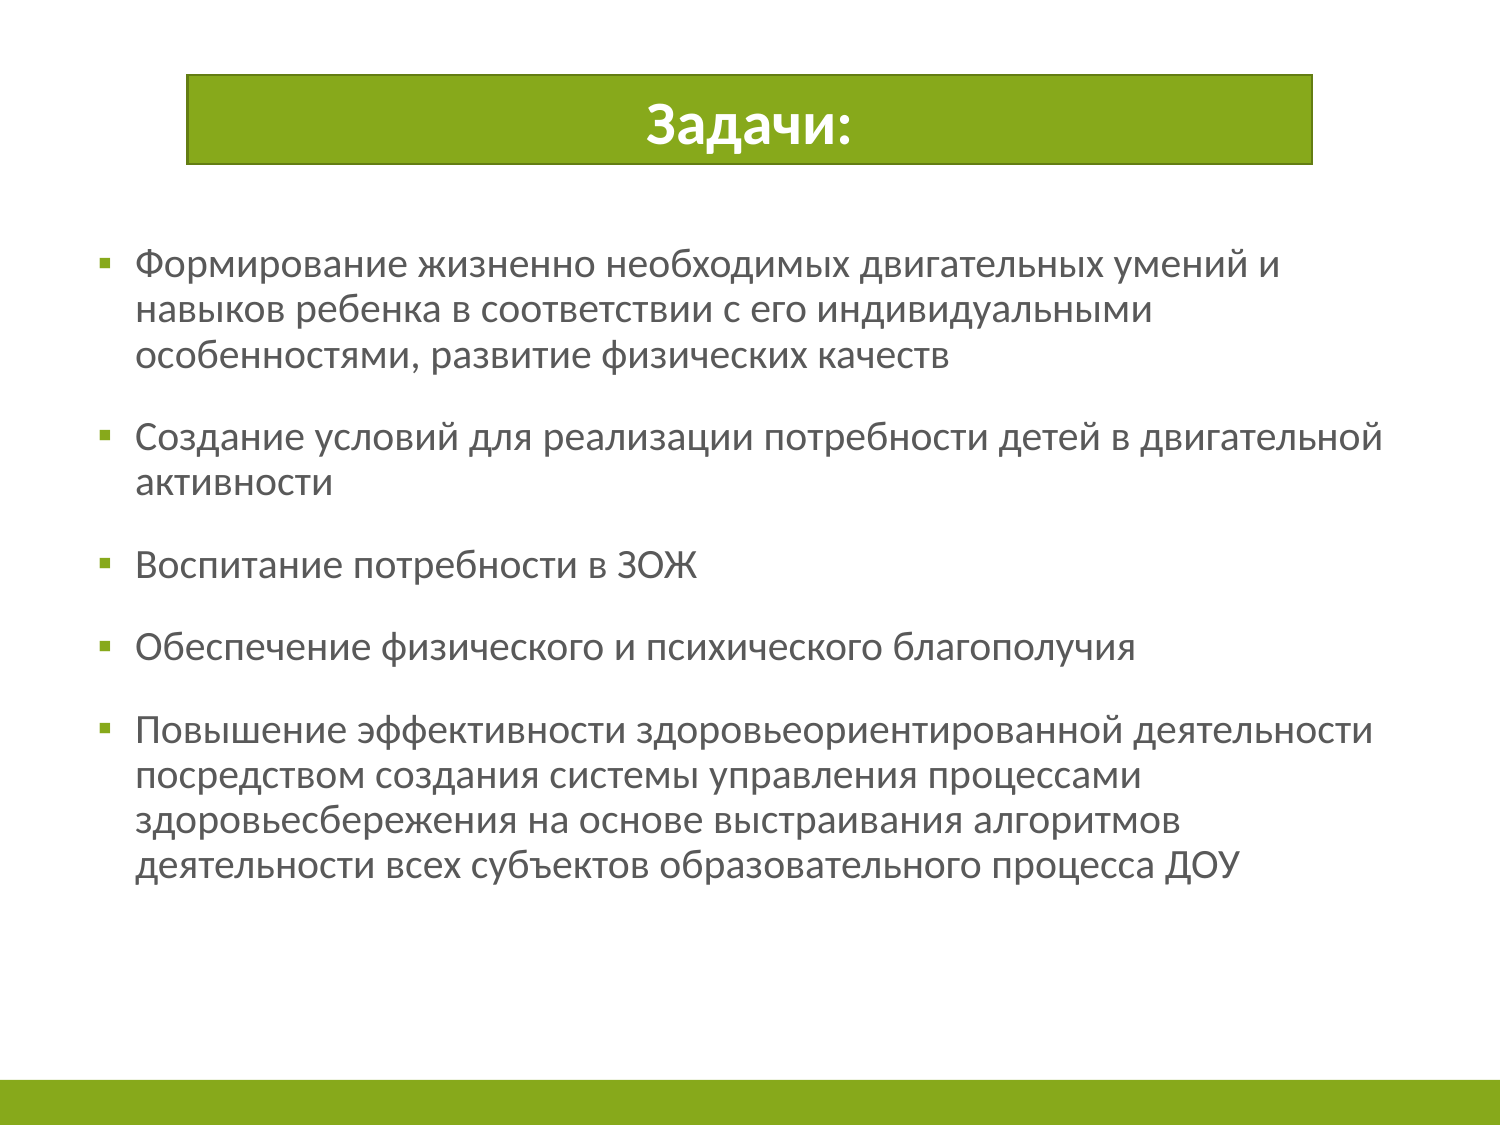

# Задачи:
Формирование жизненно необходимых двигательных умений и навыков ребенка в соответствии с его индивидуальными особенностями, развитие физических качеств
Создание условий для реализации потребности детей в двигательной активности
Воспитание потребности в ЗОЖ
Обеспечение физического и психического благополучия
Повышение эффективности здоровьеориентированной деятельности посредством создания системы управления процессами здоровьесбережения на основе выстраивания алгоритмов деятельности всех субъектов образовательного процесса ДОУ